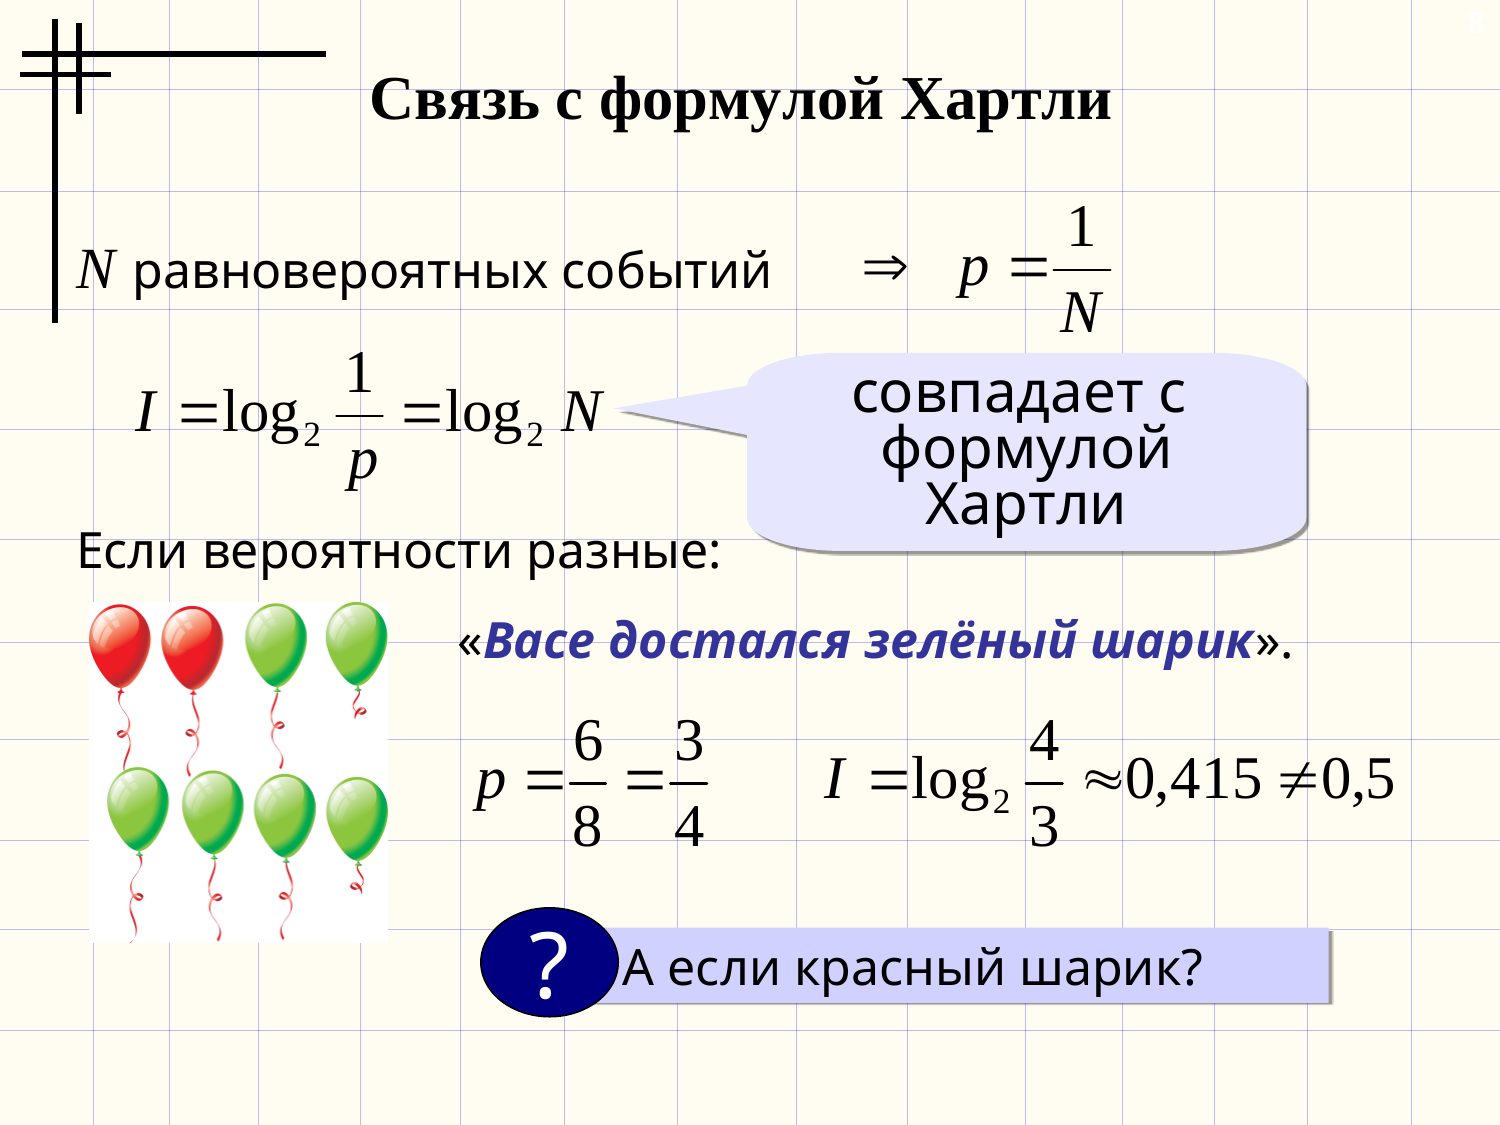

# Связь с формулой Хартли
N 	равновероятных событий
совпадает с
формулой Хартли
Если вероятности разные:
«Васе достался зелёный шарик».
?
А если красный шарик?